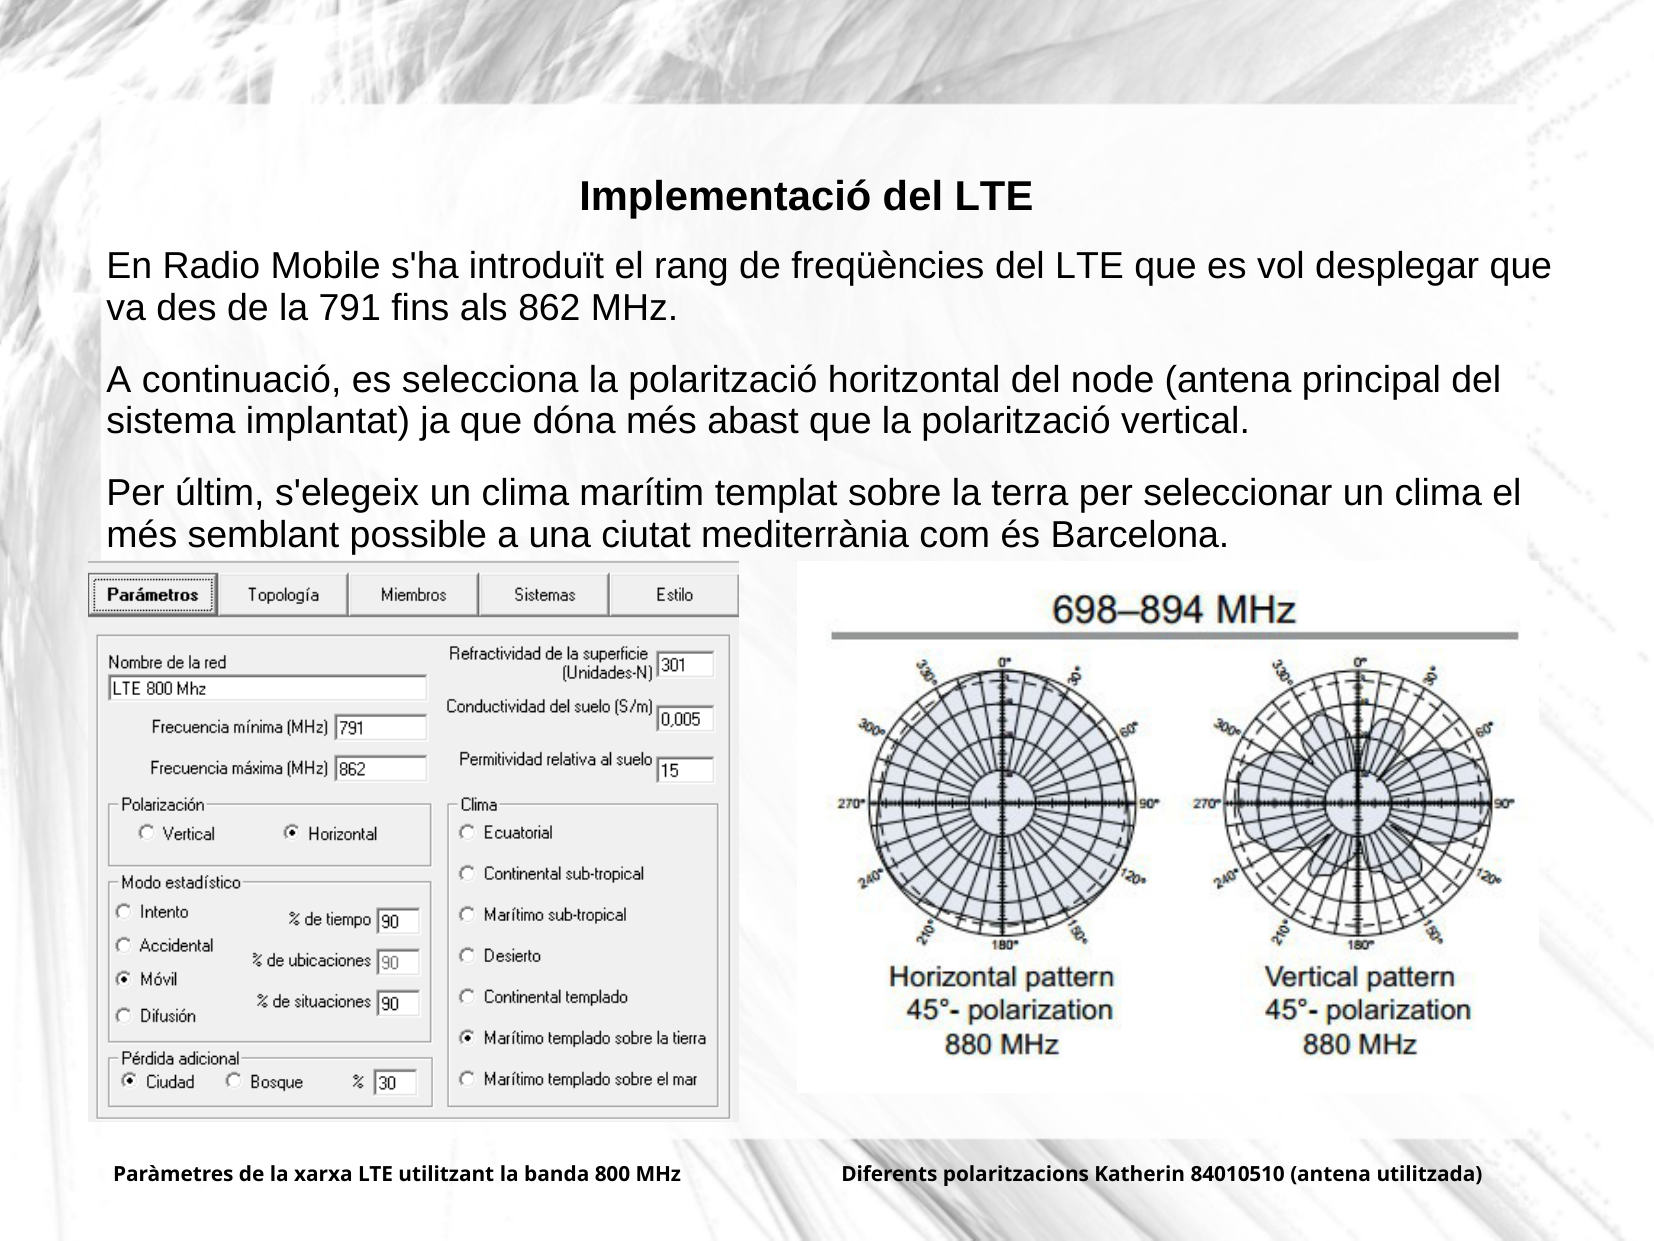

Implementació del LTE
# En Radio Mobile s'ha introduït el rang de freqüències del LTE que es vol desplegar que va des de la 791 fins als 862 MHz.
A continuació, es selecciona la polarització horitzontal del node (antena principal del sistema implantat) ja que dóna més abast que la polarització vertical.
Per últim, s'elegeix un clima marítim templat sobre la terra per seleccionar un clima el més semblant possible a una ciutat mediterrània com és Barcelona.
Paràmetres de la xarxa LTE utilitzant la banda 800 MHz
Diferents polaritzacions Katherin 84010510 (antena utilitzada)